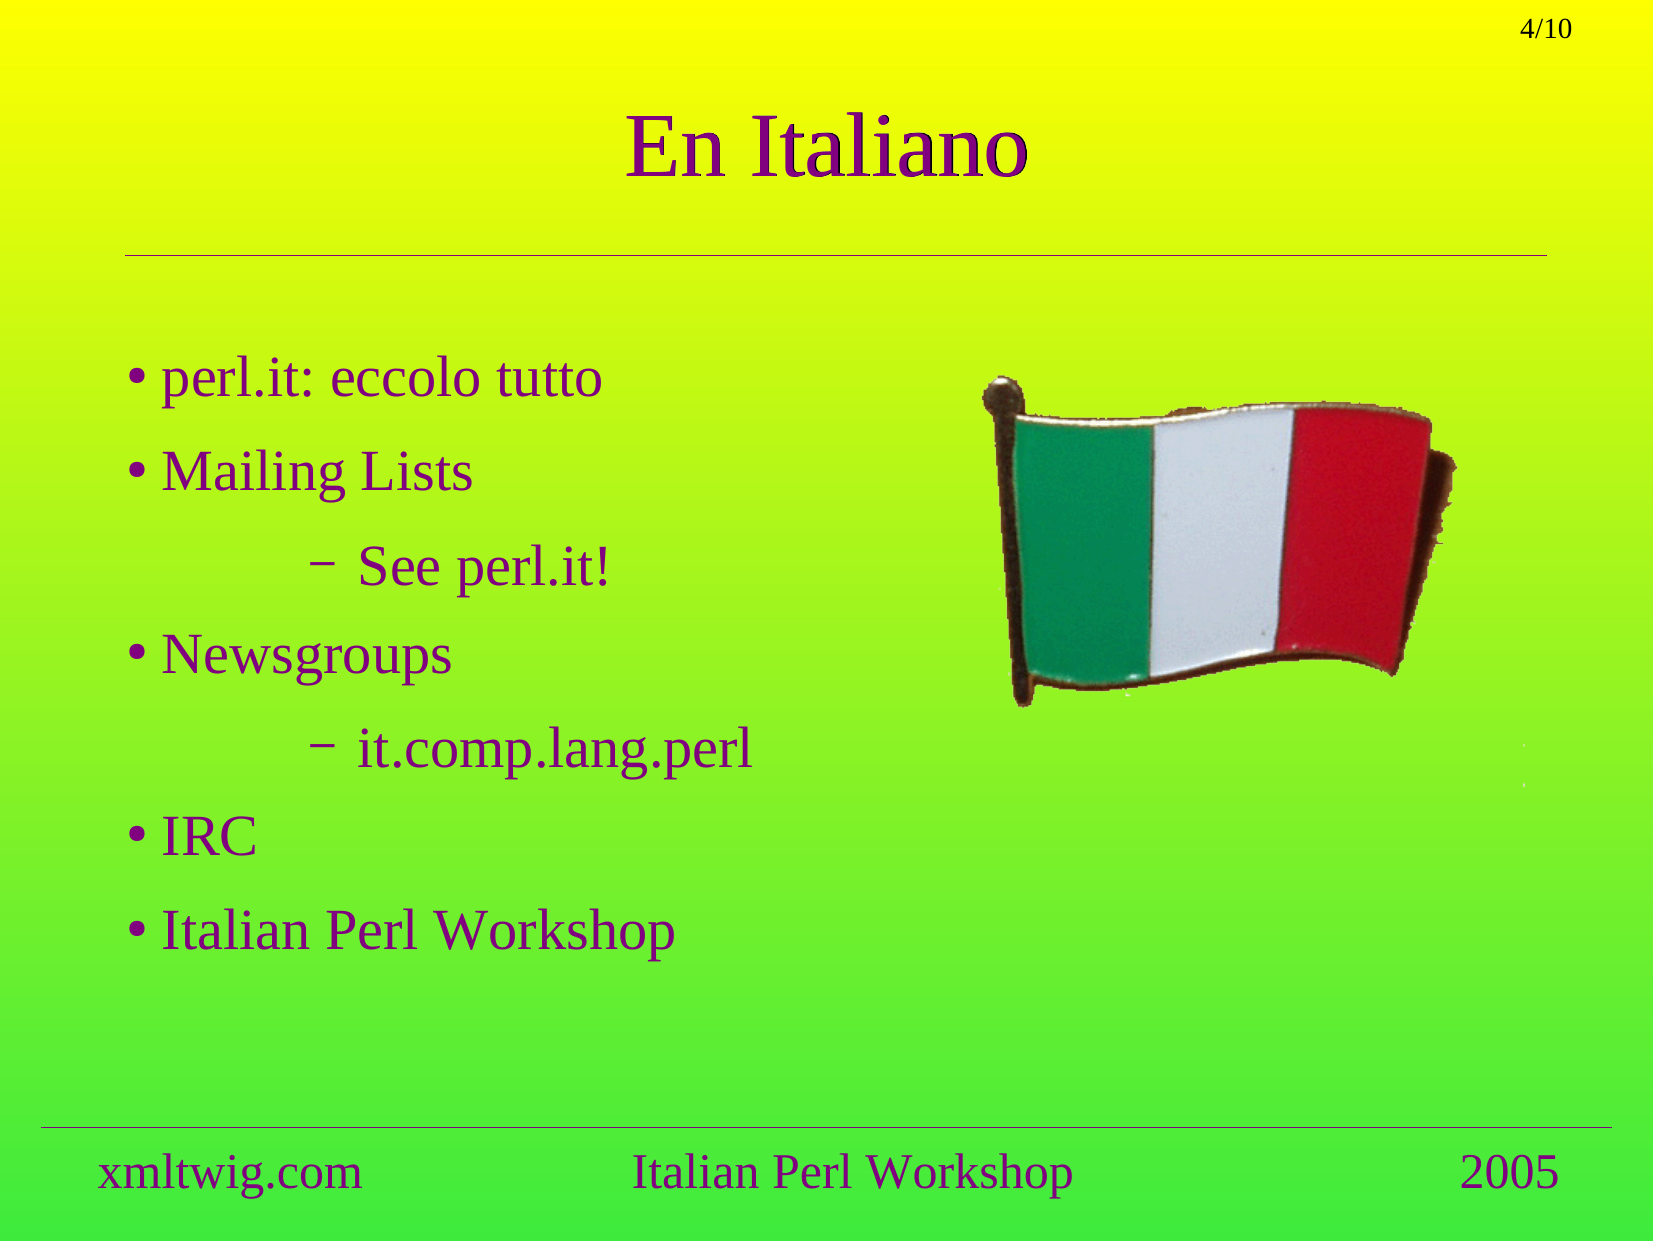

# En Italiano
 perl.it: eccolo tutto
 Mailing Lists
See perl.it!
 Newsgroups
it.comp.lang.perl
 IRC
 Italian Perl Workshop